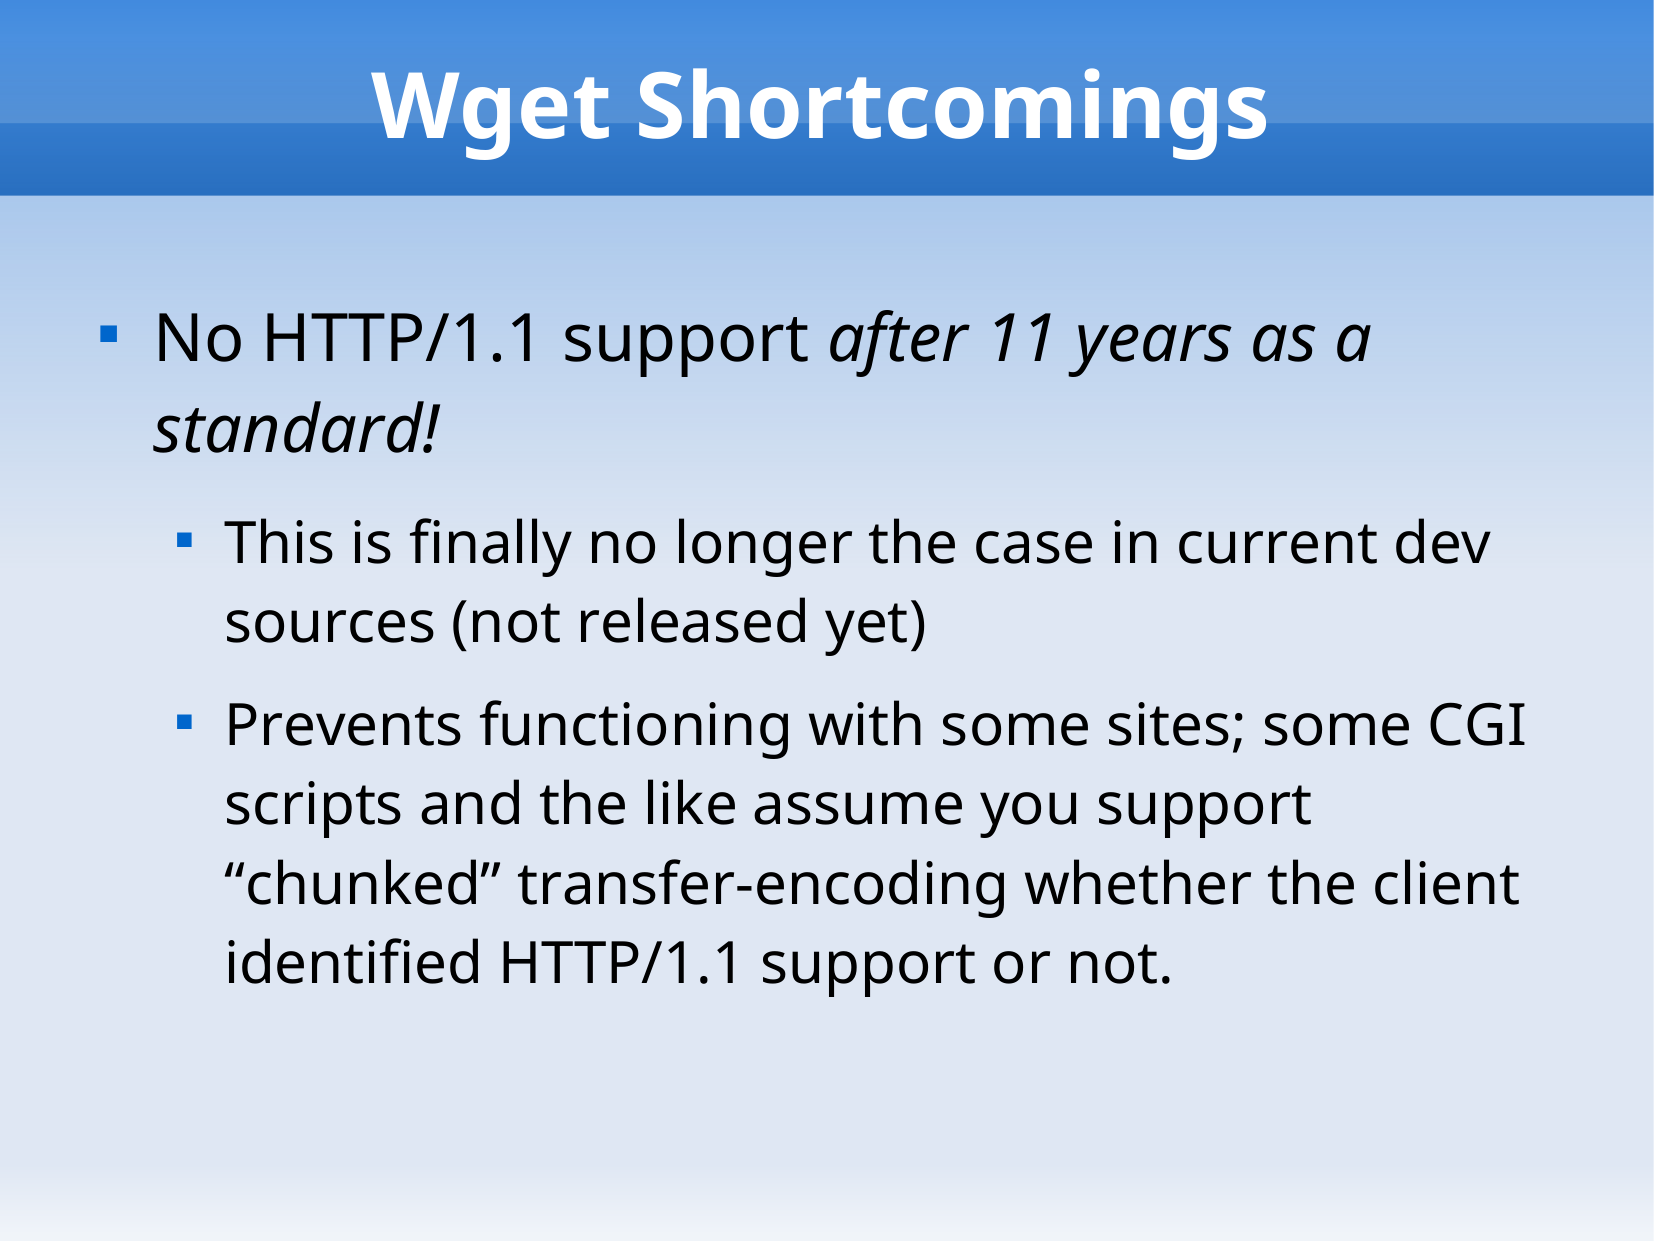

# Wget Shortcomings
No HTTP/1.1 support after 11 years as a standard!
This is ﬁnally no longer the case in current dev sources (not released yet)
Prevents functioning with some sites; some CGI scripts and the like assume you support “chunked” transfer-encoding whether the client identiﬁed HTTP/1.1 support or not.